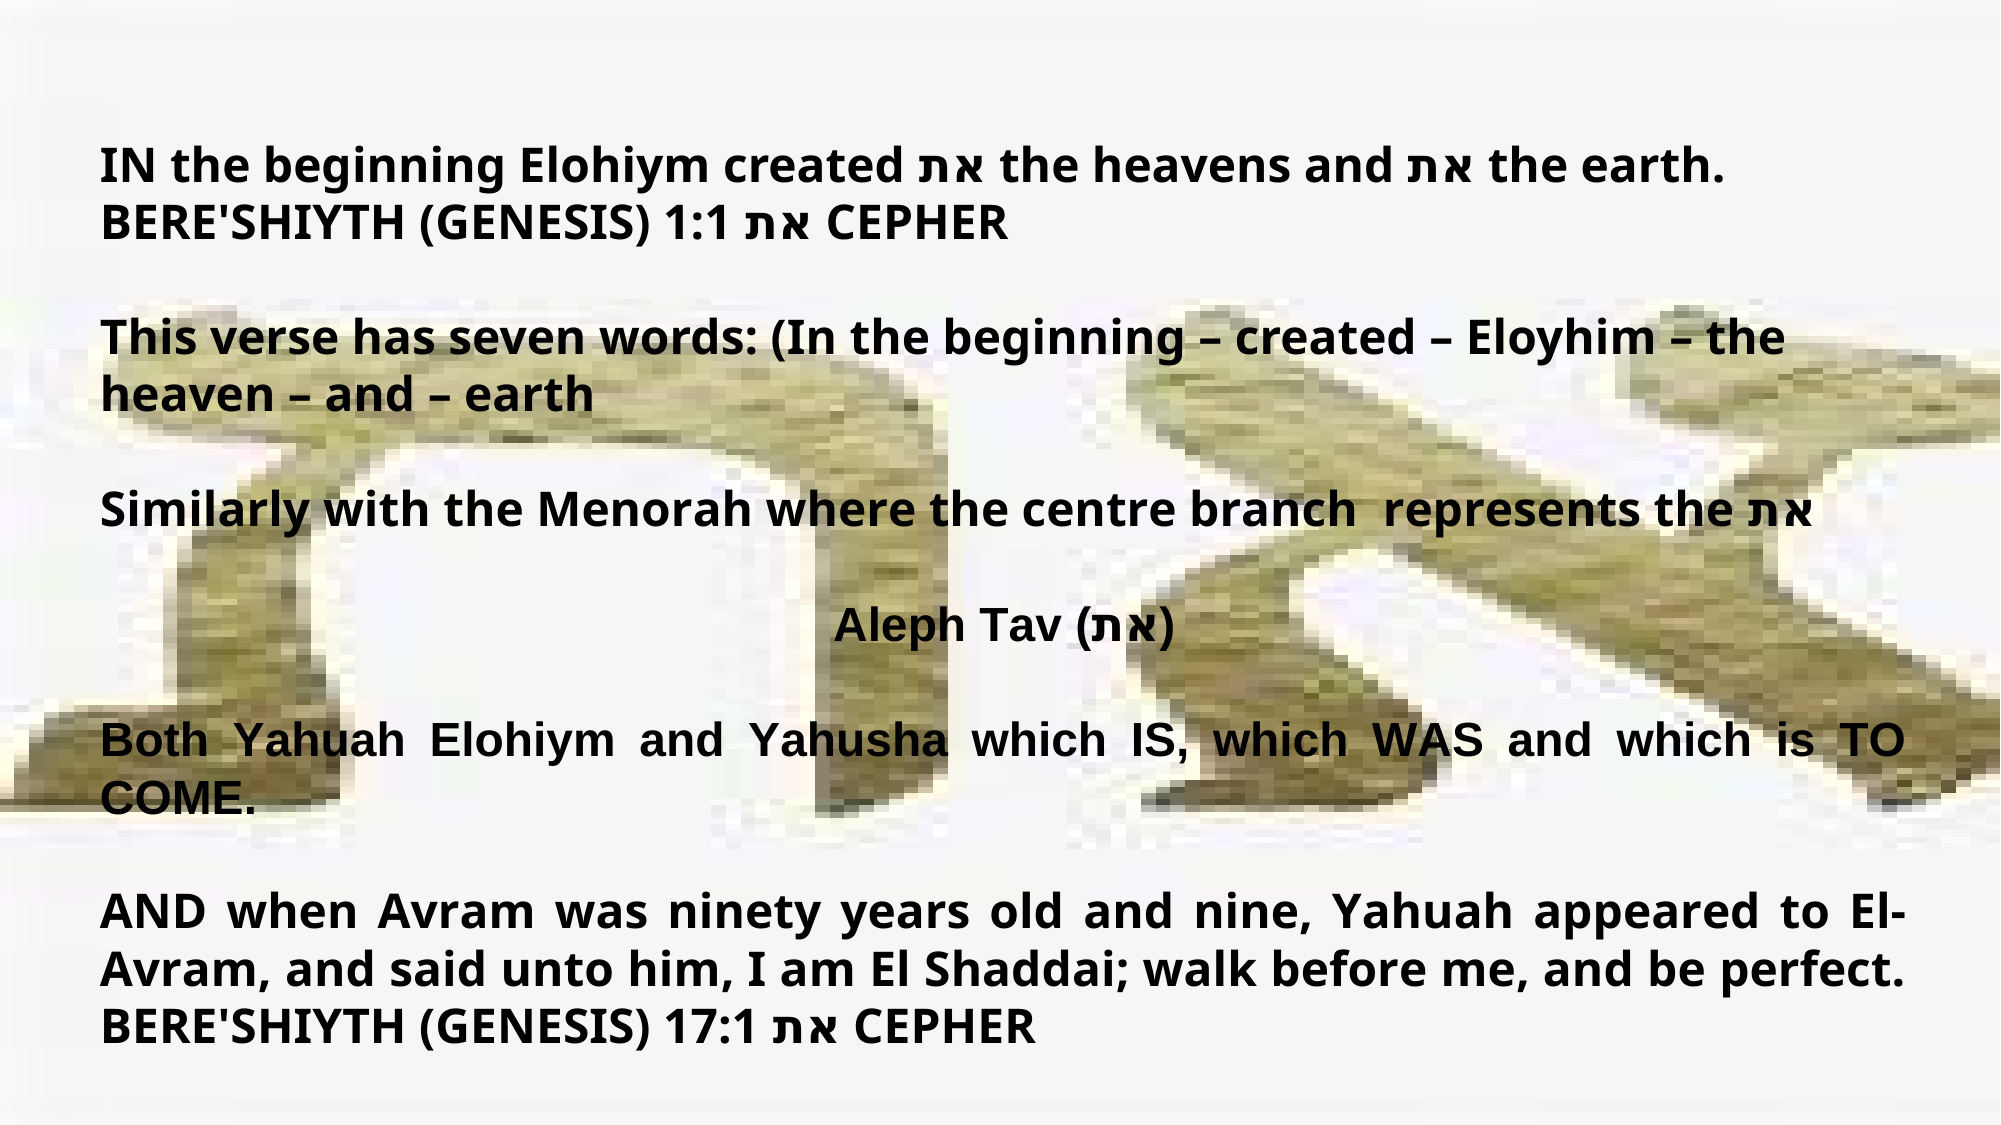

IN the beginning Elohiym created את the heavens and את the earth. BERE'SHIYTH (GENESIS) 1:1 את CEPHER
This verse has seven words: (In the beginning – created – Eloyhim – the heaven – and – earth
Similarly with the Menorah where the centre branch represents the את
Aleph Tav (את)
Both Yahuah Elohiym and Yahusha which IS, which WAS and which is TO COME.
AND when Avram was ninety years old and nine, Yahuah appeared to El-Avram, and said unto him, I am El Shaddai; walk before me, and be perfect. BERE'SHIYTH (GENESIS) 17:1 את CEPHER